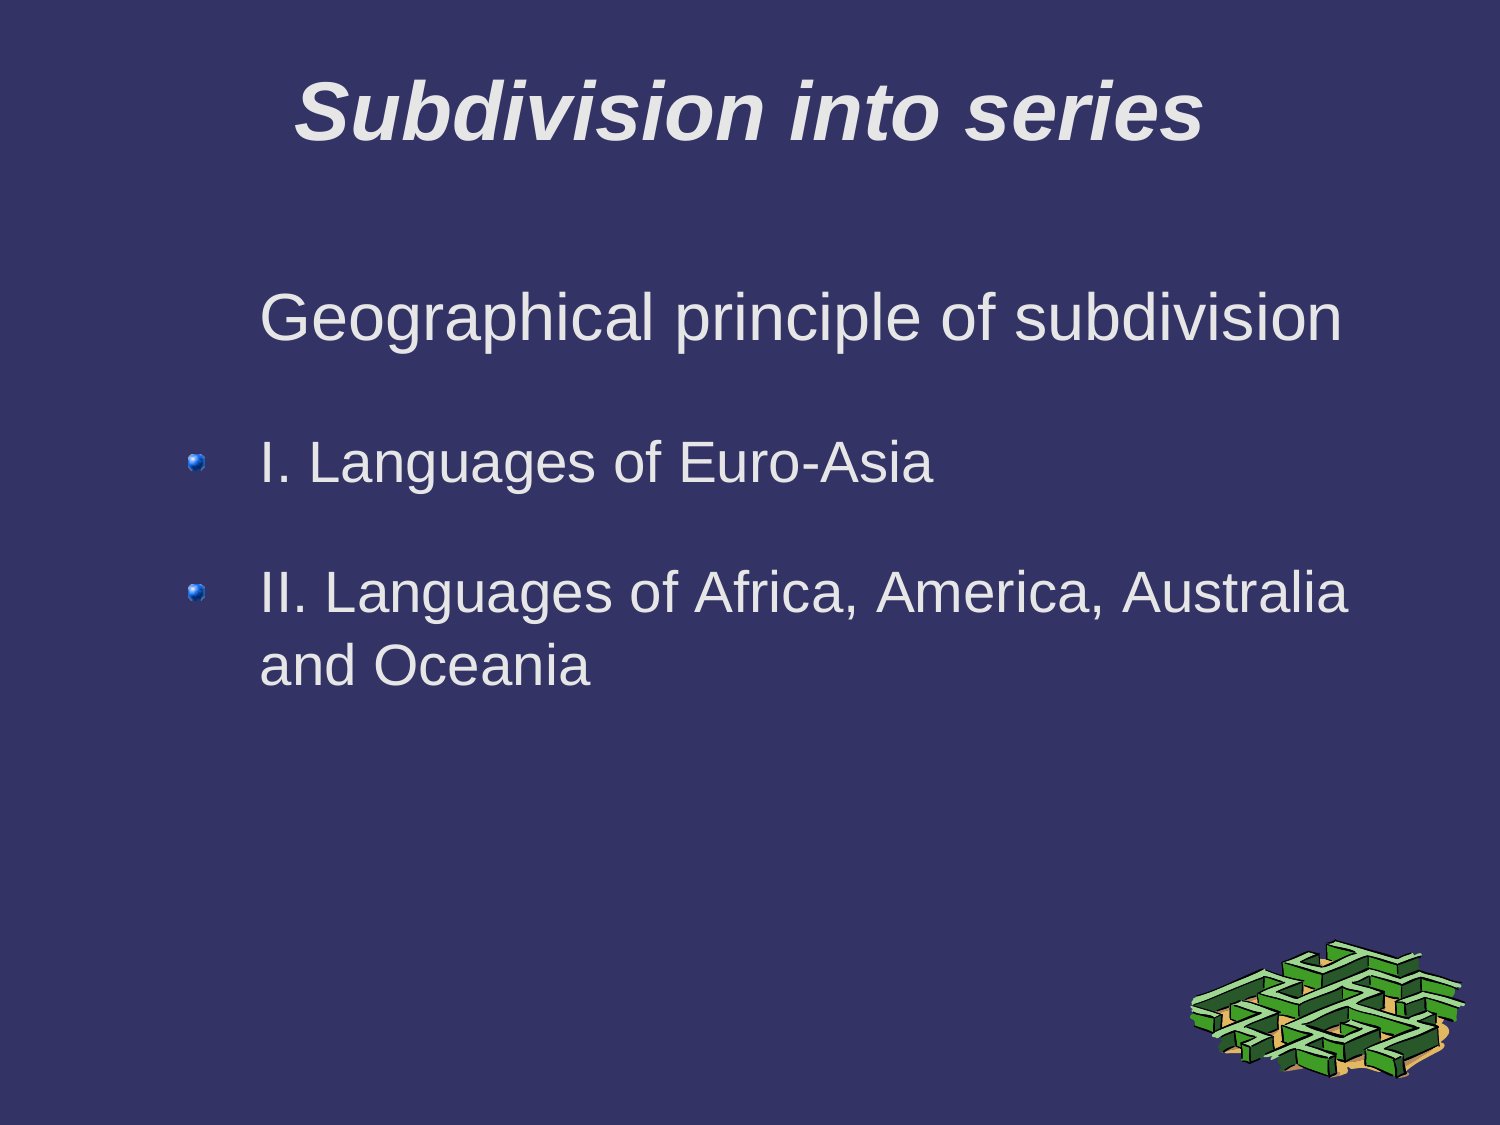

# Subdivision into series
Geographical principle of subdivision
I. Languages of Euro-Asia
II. Languages of Africa, America, Australia and Oceania